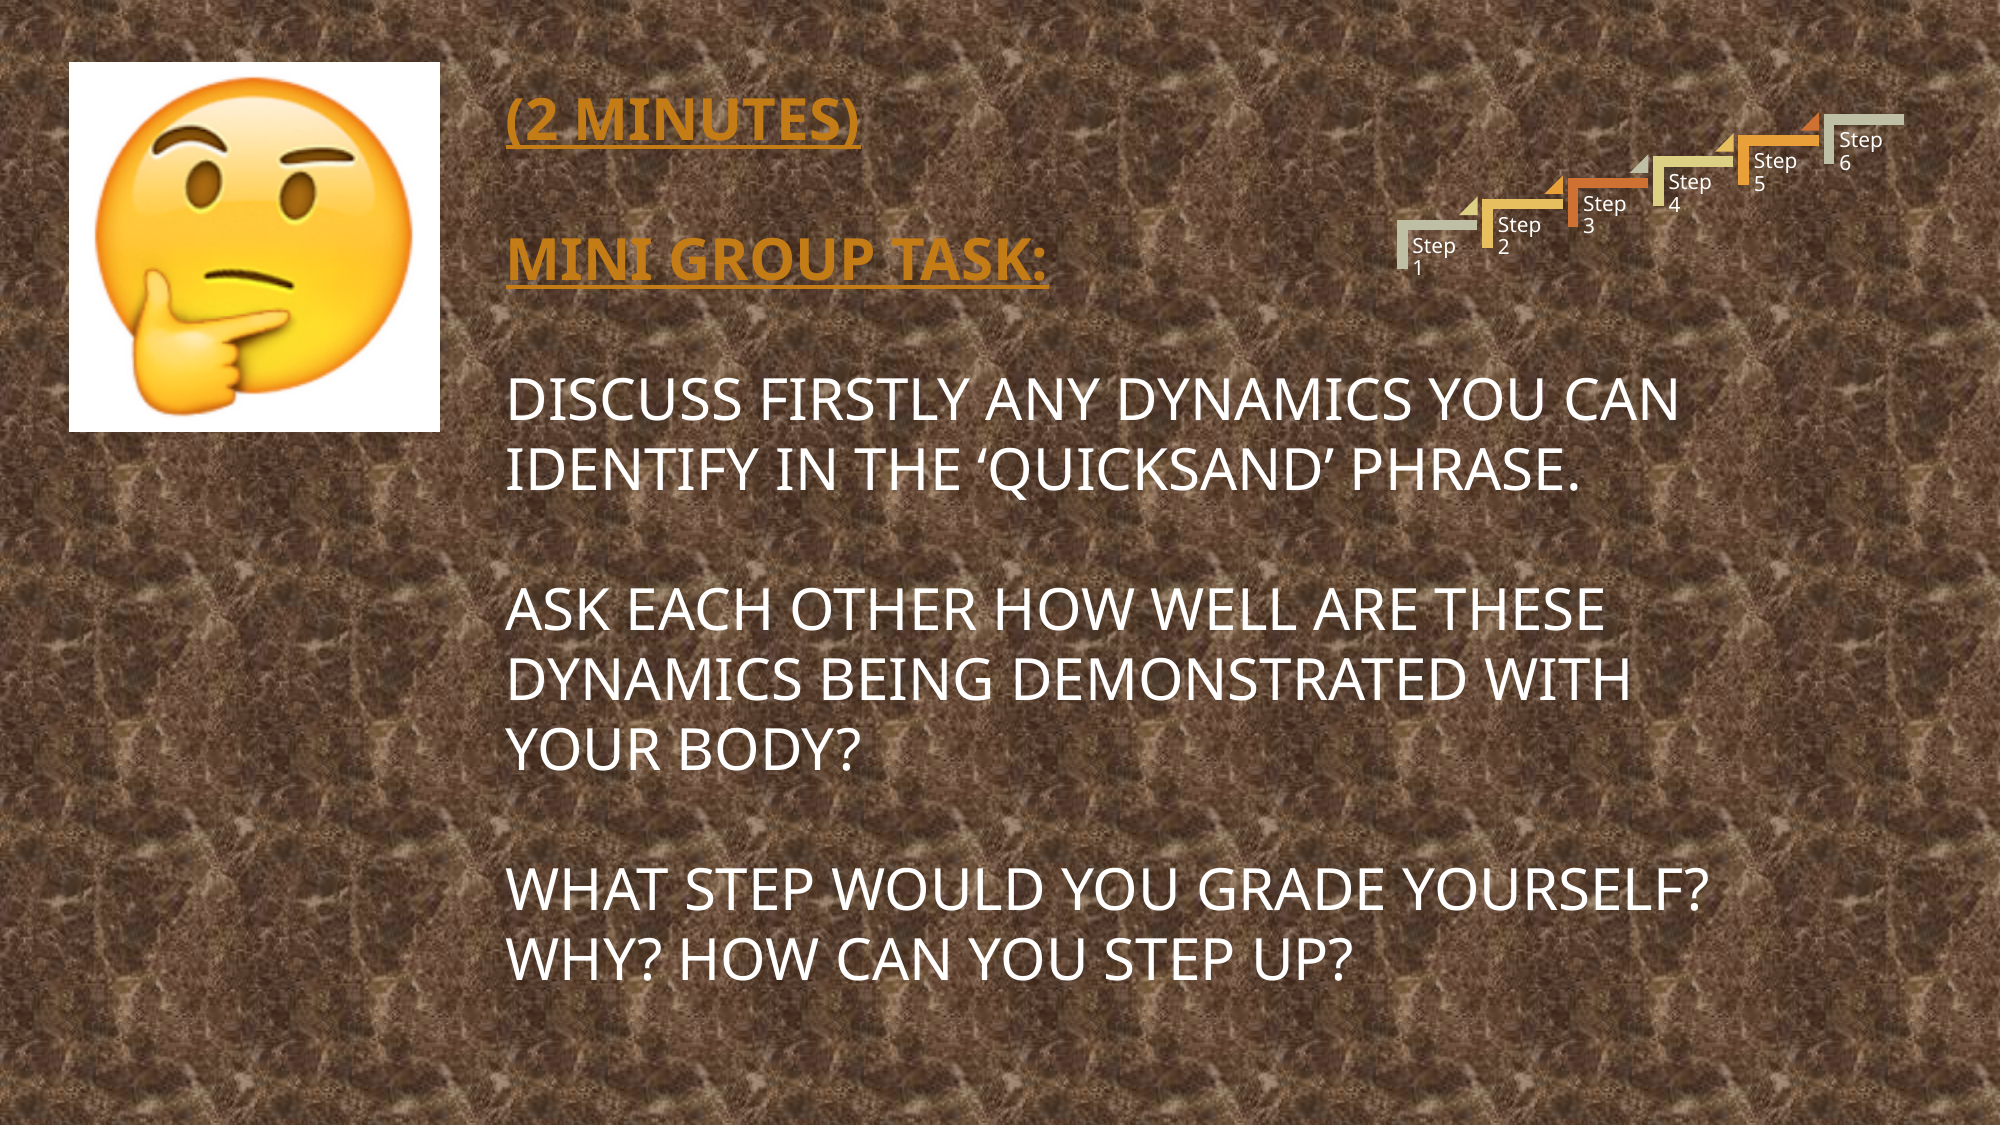

(2 MINUTES)
MINI GROUP TASK:
DISCUSS FIRSTLY ANY DYNAMICS YOU CAN IDENTIFY IN THE ‘QUICKSAND’ PHRASE.
ASK EACH OTHER HOW WELL ARE THESE DYNAMICS BEING DEMONSTRATED WITH YOUR BODY?
WHAT STEP WOULD YOU GRADE YOURSELF? WHY? HOW CAN YOU STEP UP?
Step 6
Step 5
Step 4
Step 3
Step 2
Step 1